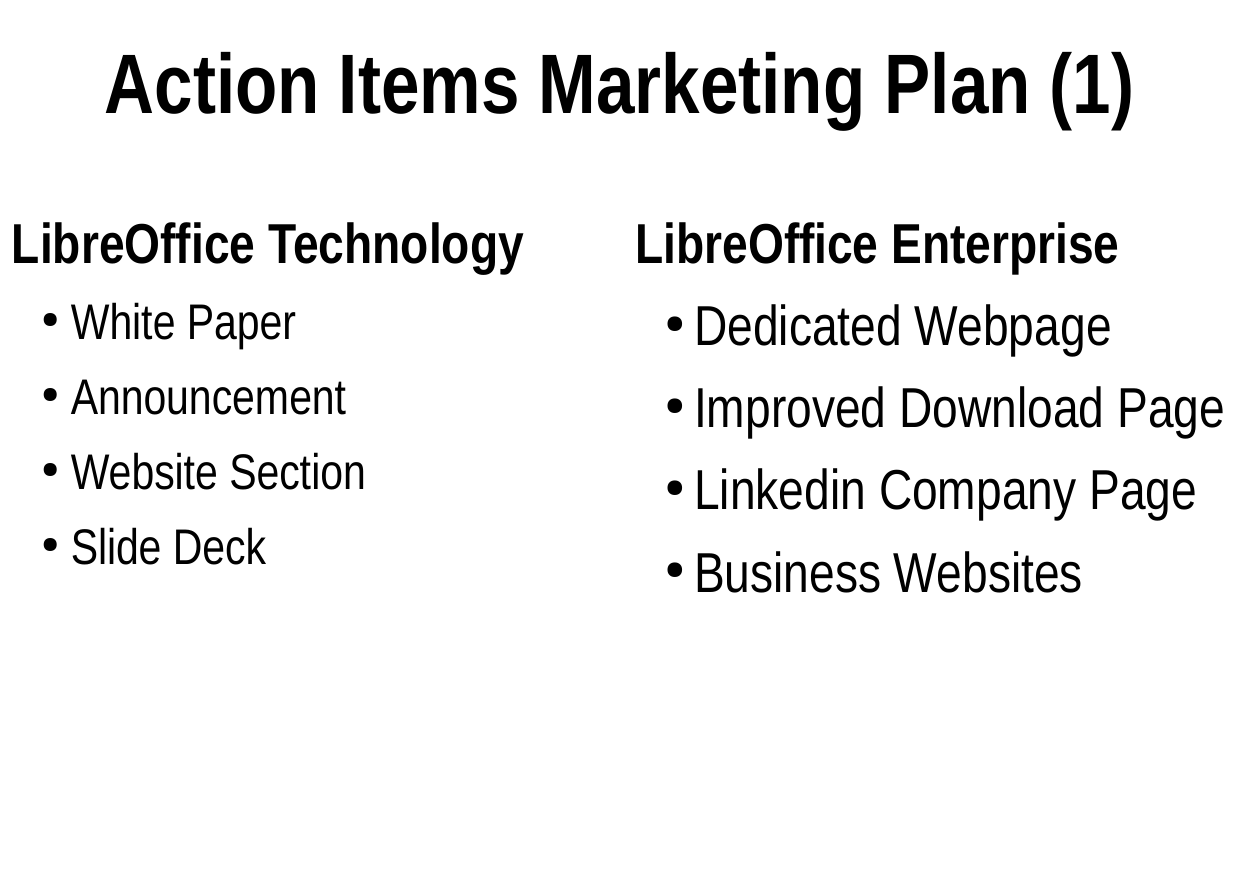

# Action Items Marketing Plan (1)
LibreOffice Technology
White Paper
Announcement
Website Section
Slide Deck
LibreOffice Enterprise
Dedicated Webpage
Improved Download Page
Linkedin Company Page
Business Websites